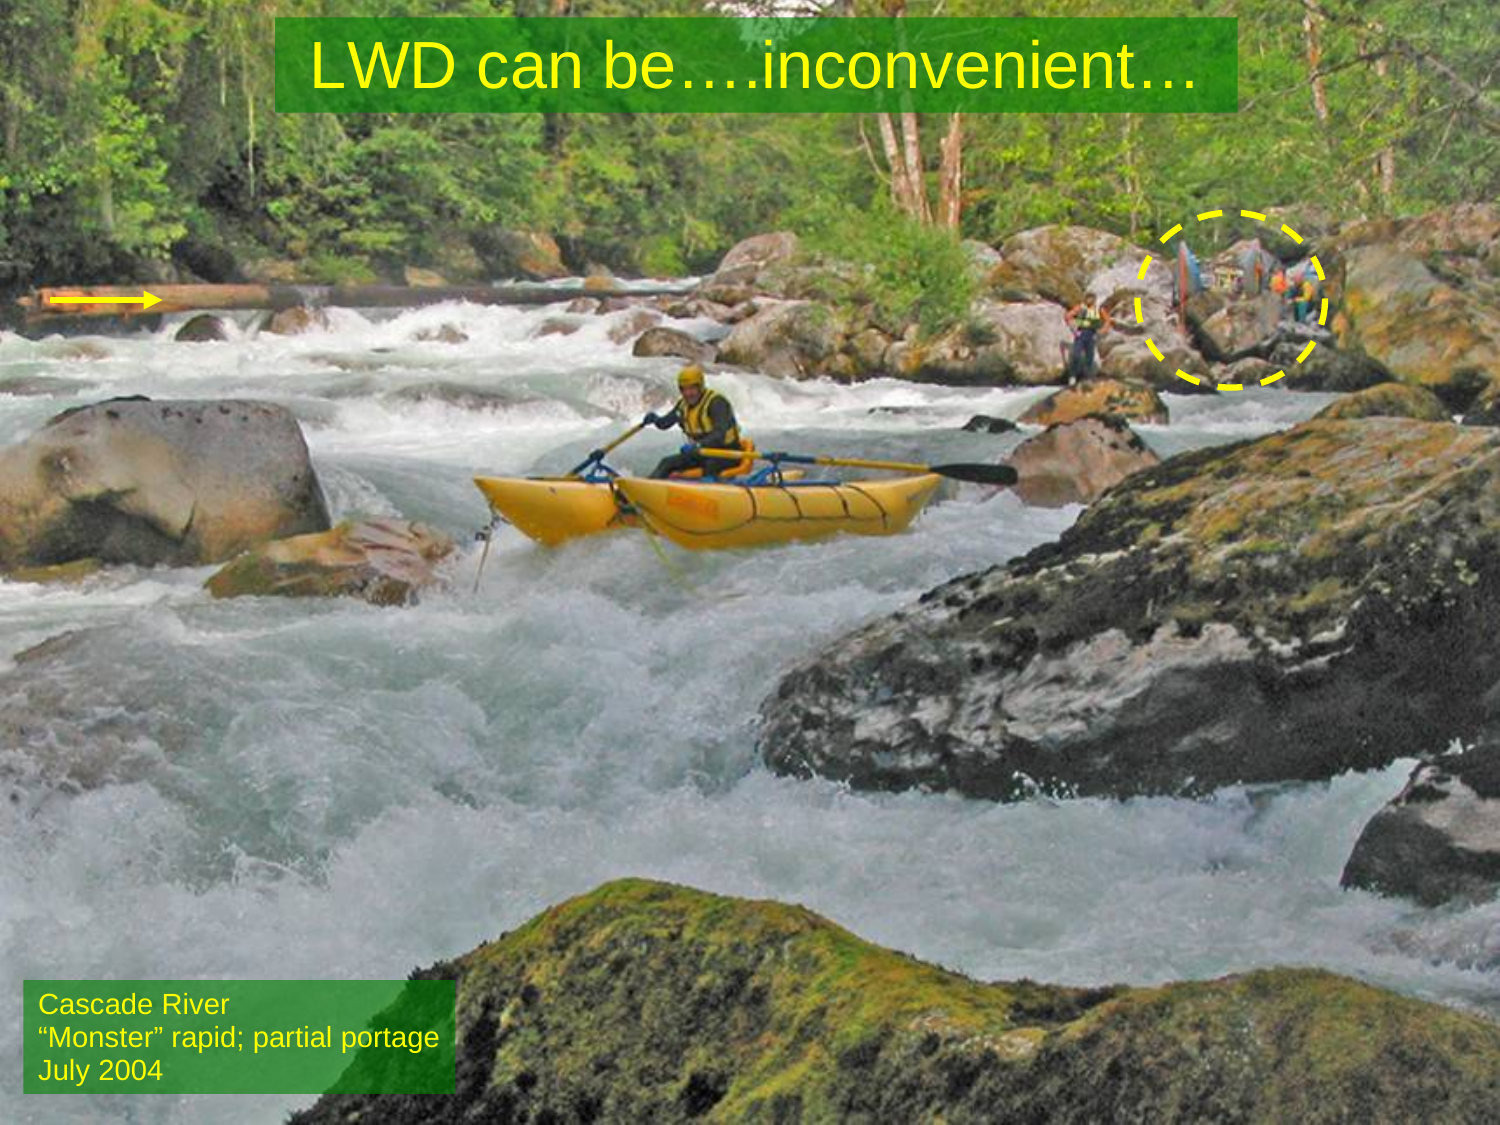

LWD can be….inconvenient…
Cascade River
“Monster” rapid; partial portage
July 2004